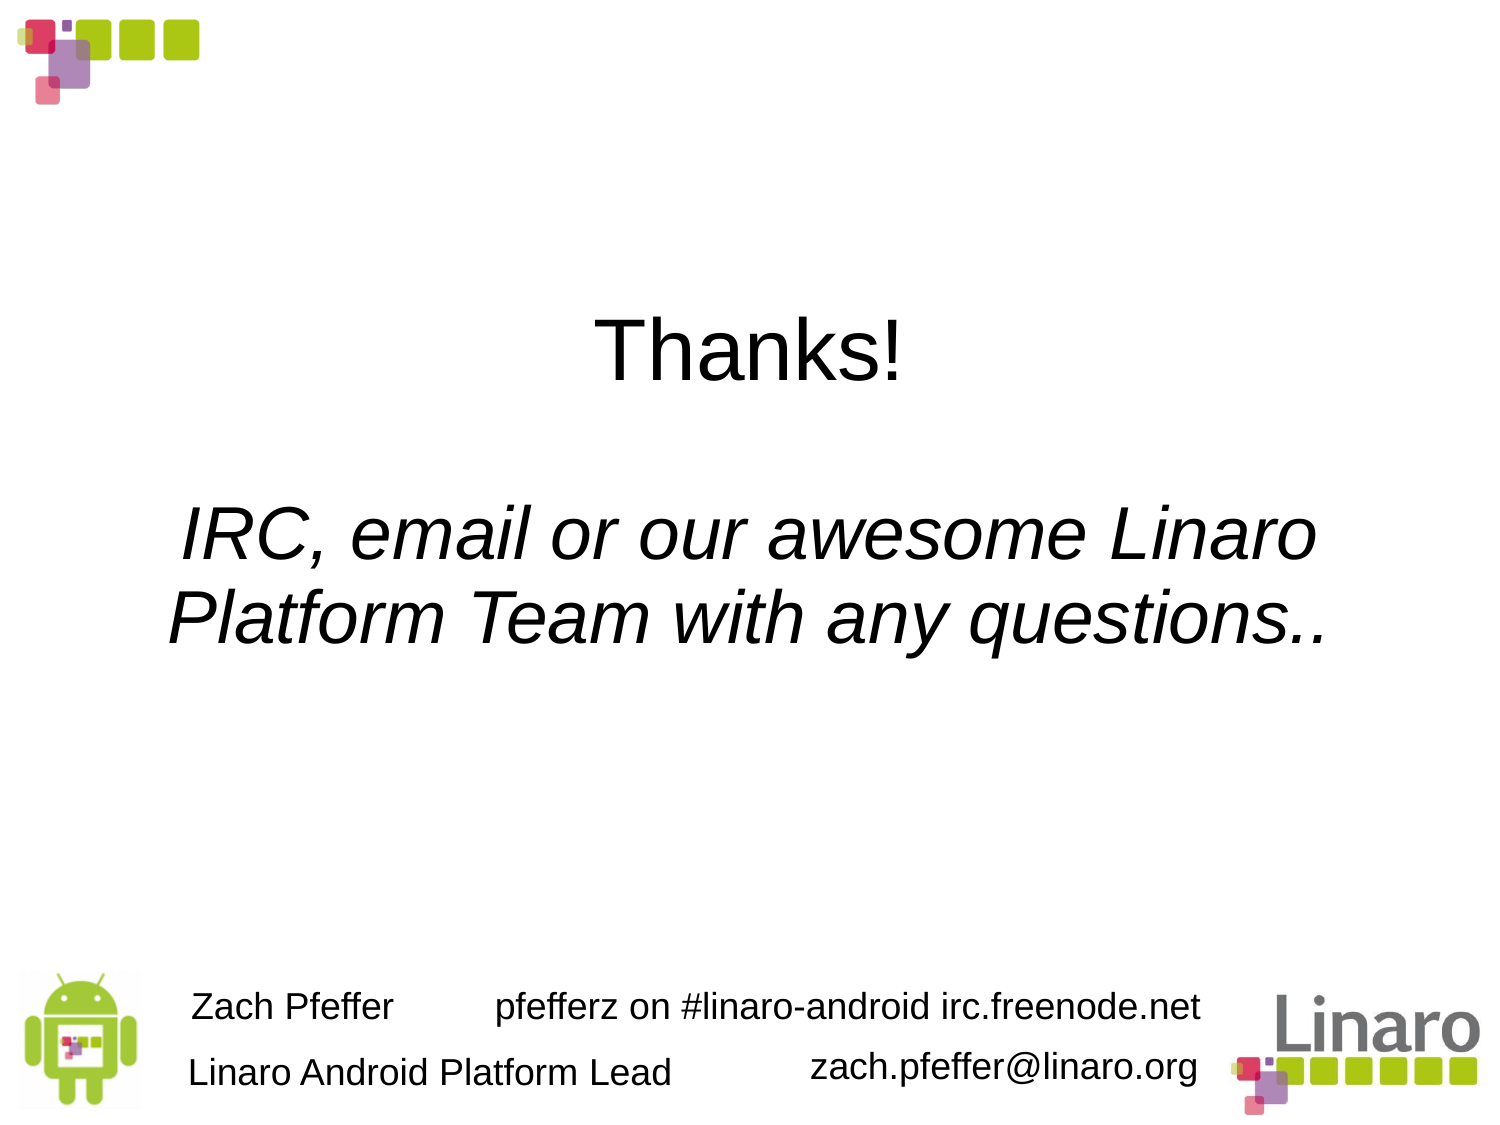

# Thanks!
IRC, email or our awesome Linaro Platform Team with any questions..
Zach Pfeffer
pfefferz on #linaro-android irc.freenode.net
zach.pfeffer@linaro.org
Linaro Android Platform Lead